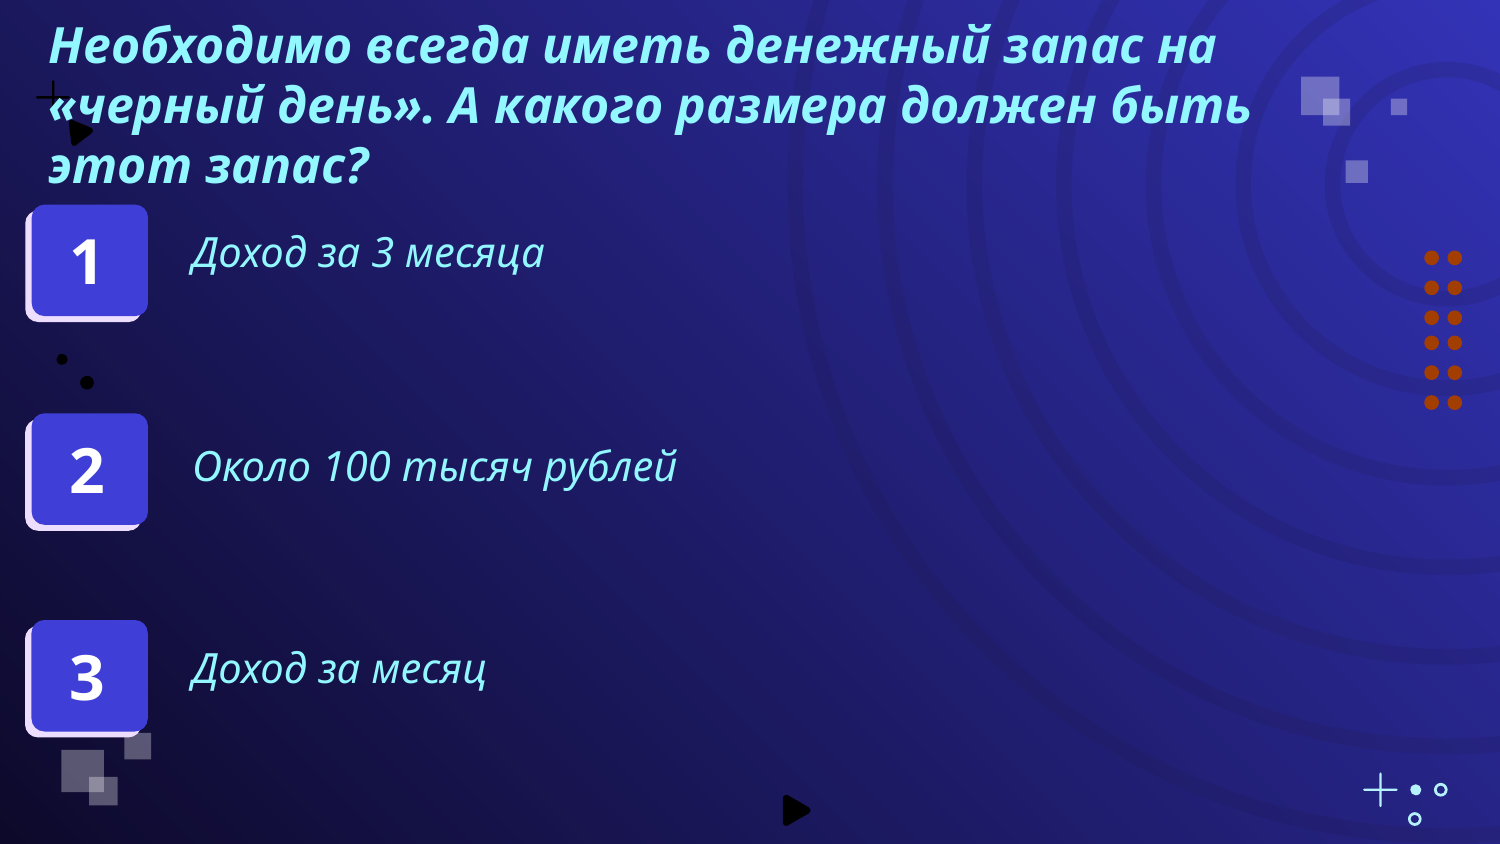

Необходимо всегда иметь денежный запас на «черный день». А какого размера должен быть этот запас?
Доход за 3 месяца
1
# Около 100 тысяч рублей
2
Доход за месяц
3